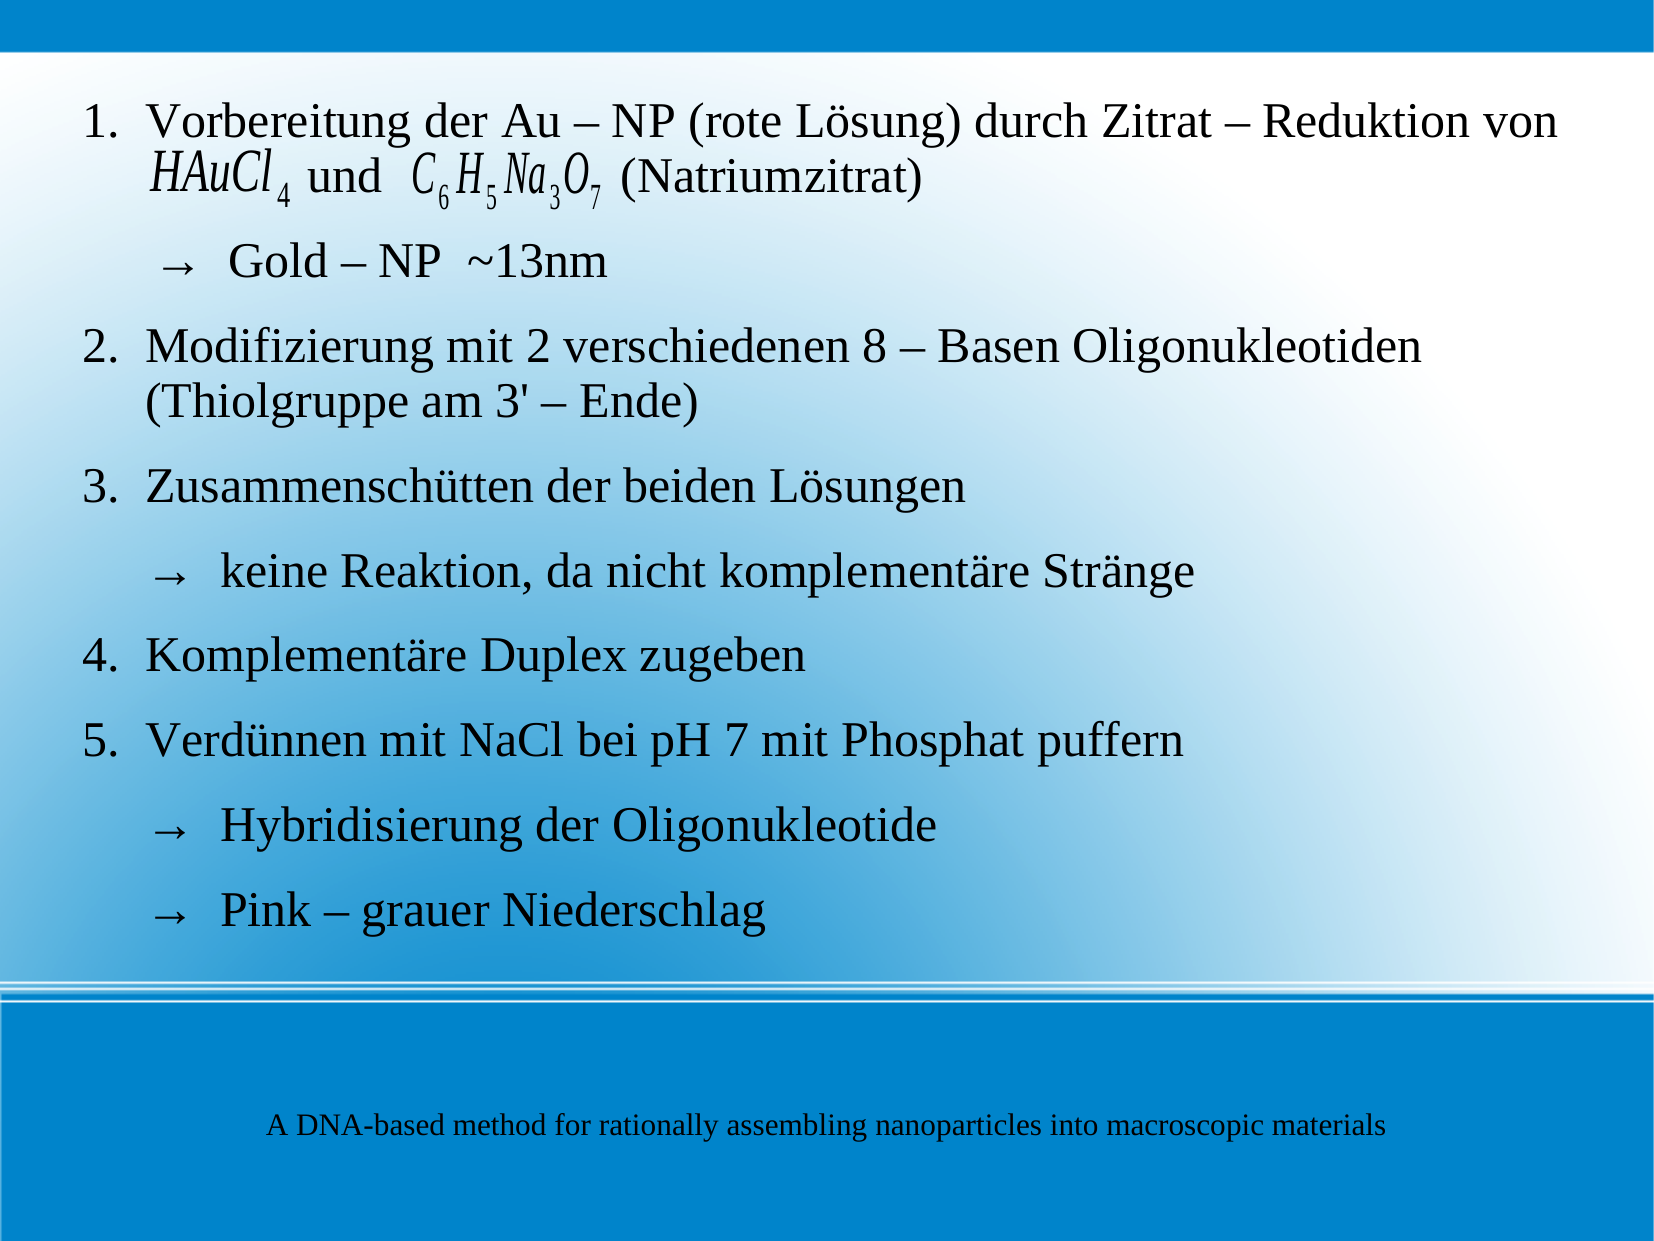

1. Vorbereitung der Au – NP (rote Lösung) durch Zitrat – Reduktion von und (Natriumzitrat)
→ Gold – NP ~13nm
2. Modifizierung mit 2 verschiedenen 8 – Basen Oligonukleotiden (Thiolgruppe am 3' – Ende)
3. Zusammenschütten der beiden Lösungen
 → keine Reaktion, da nicht komplementäre Stränge
4. Komplementäre Duplex zugeben
5. Verdünnen mit NaCl bei pH 7 mit Phosphat puffern
 → Hybridisierung der Oligonukleotide
 → Pink – grauer Niederschlag
#
A DNA-based method for rationally assembling nanoparticles into macroscopic materials